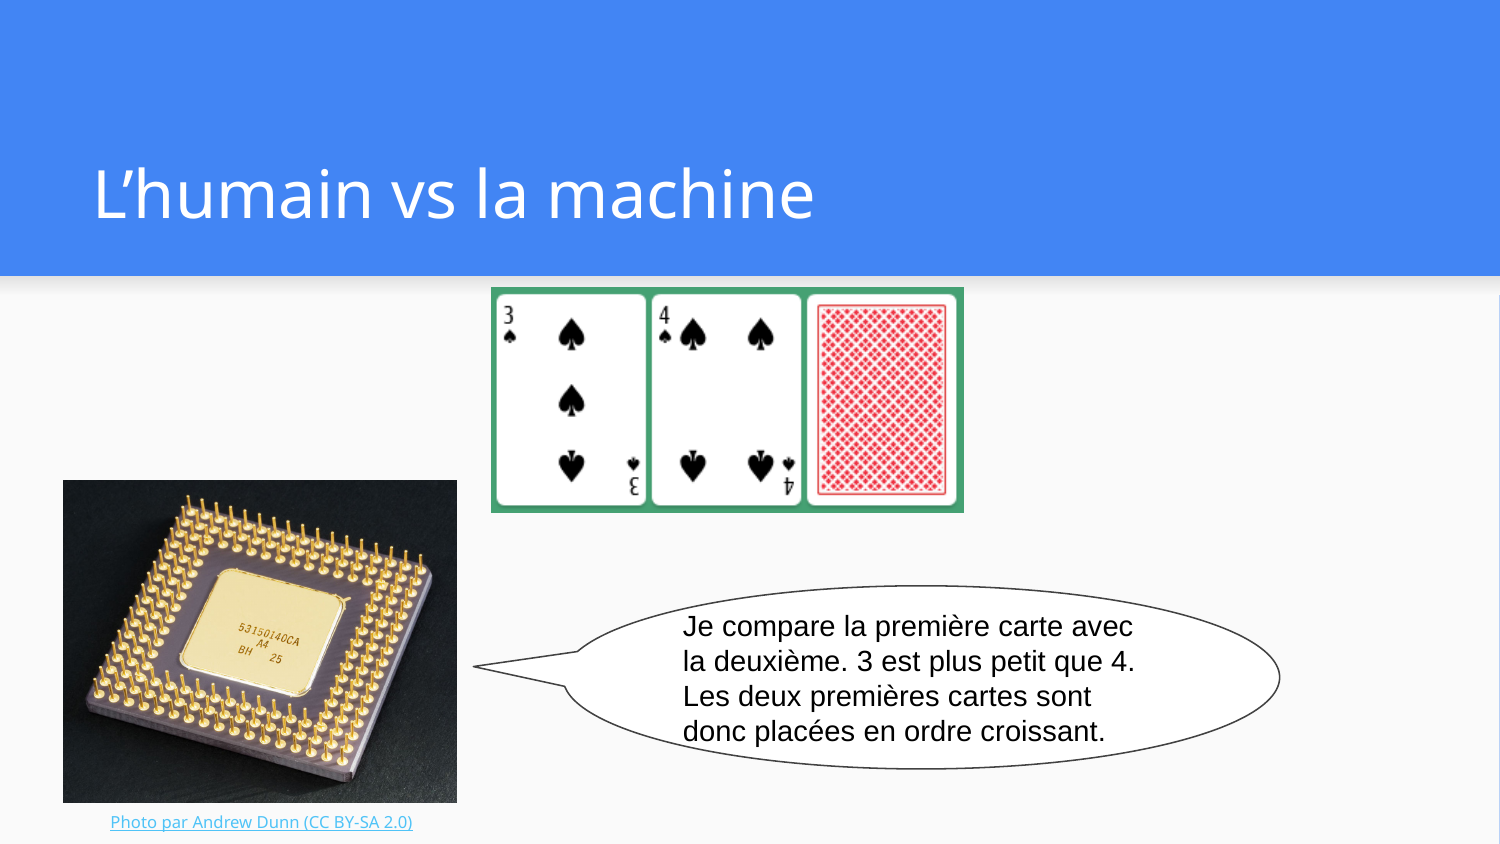

# L’humain vs la machine
Je compare la première carte avec la deuxième. 3 est plus petit que 4. Les deux premières cartes sont donc placées en ordre croissant.
Photo par Andrew Dunn (CC BY-SA 2.0)